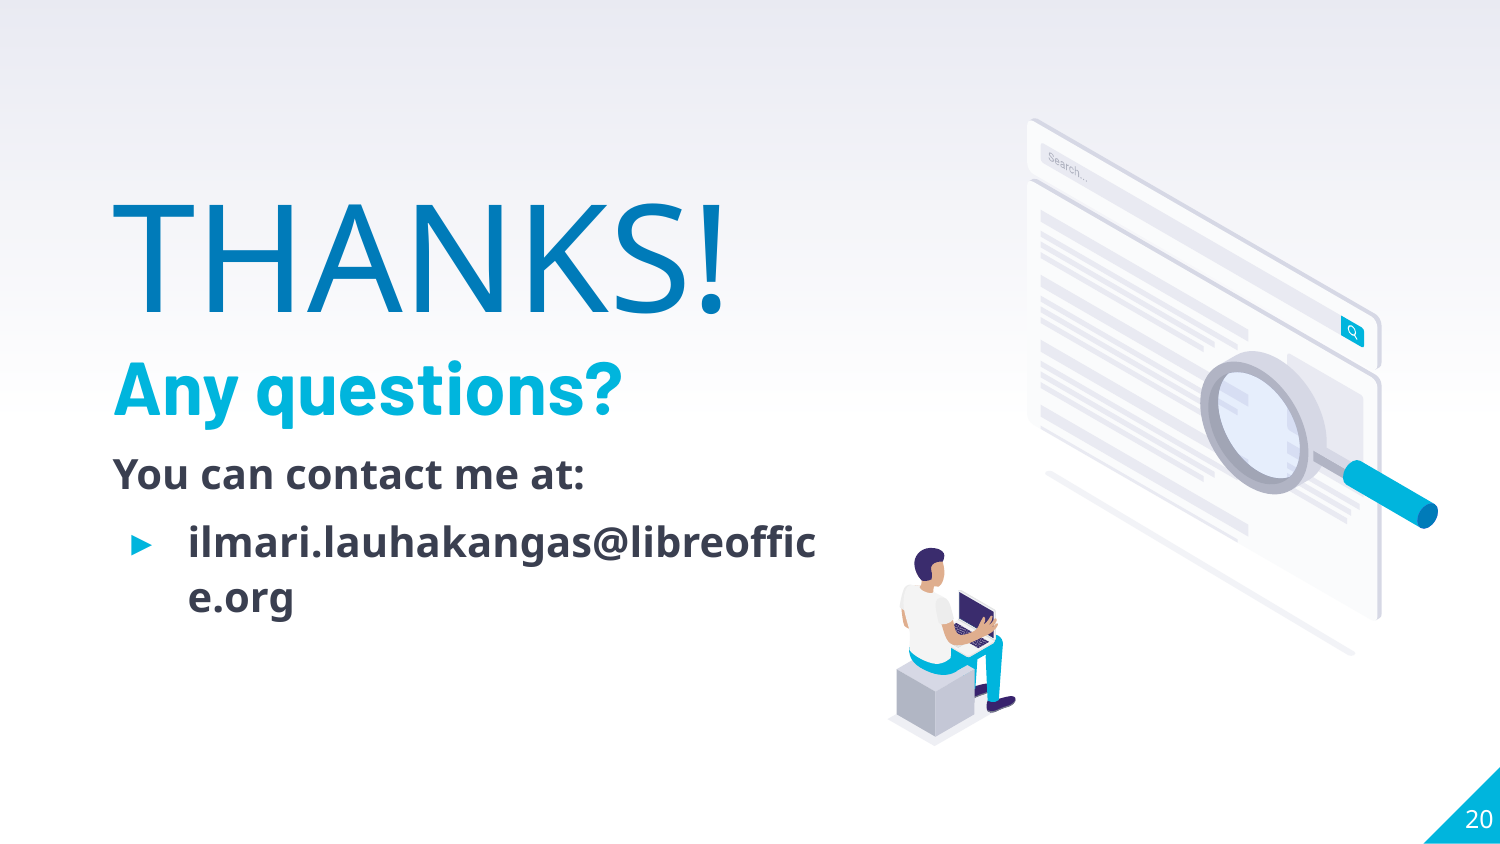

# THANKS!
Any questions?
You can contact me at:
ilmari.lauhakangas@libreoffice.org